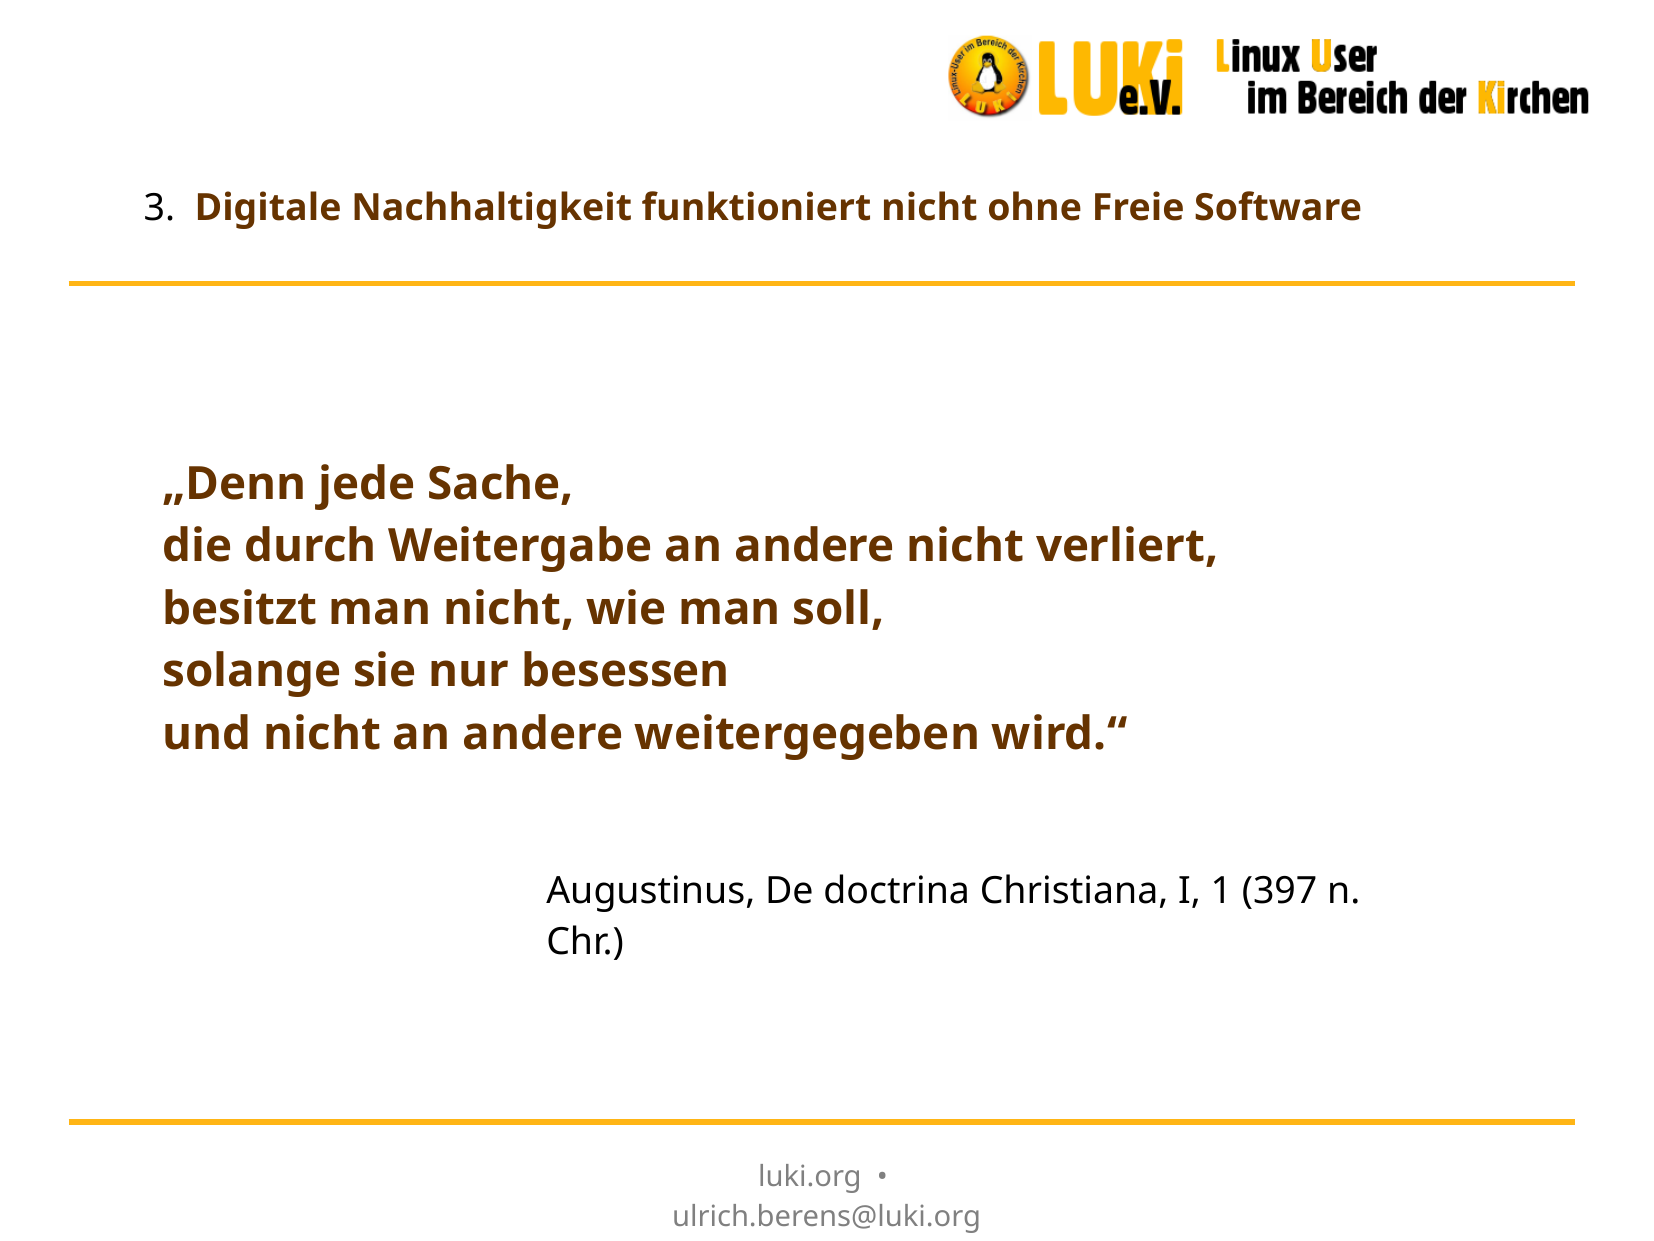

3. Digitale Nachhaltigkeit funktioniert nicht ohne Freie Software
„Denn jede Sache,
die durch Weitergabe an andere nicht verliert,
besitzt man nicht, wie man soll,
solange sie nur besessen
und nicht an andere weitergegeben wird.“
Augustinus, De doctrina Christiana, I, 1 (397 n. Chr.)
luki.org • ulrich.berens@luki.org